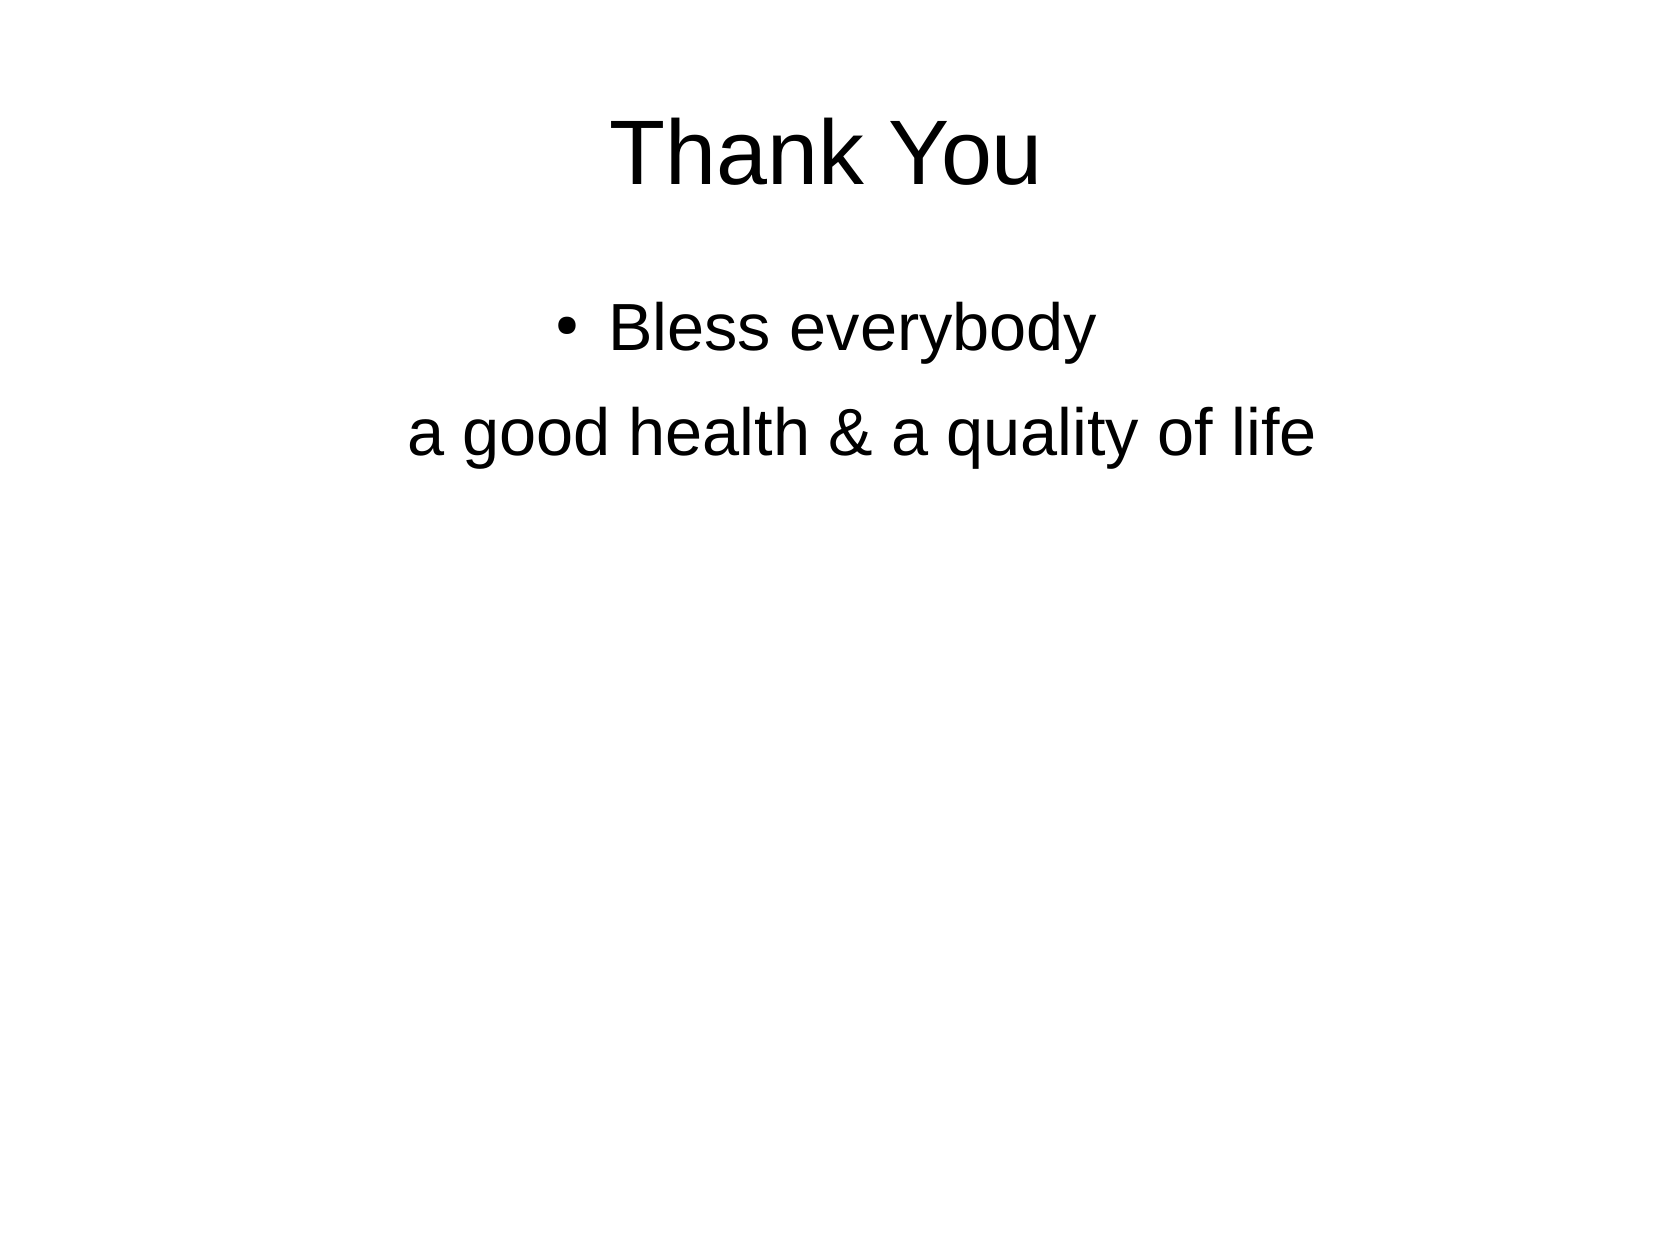

# Thank You
Bless everybody
a good health & a quality of life